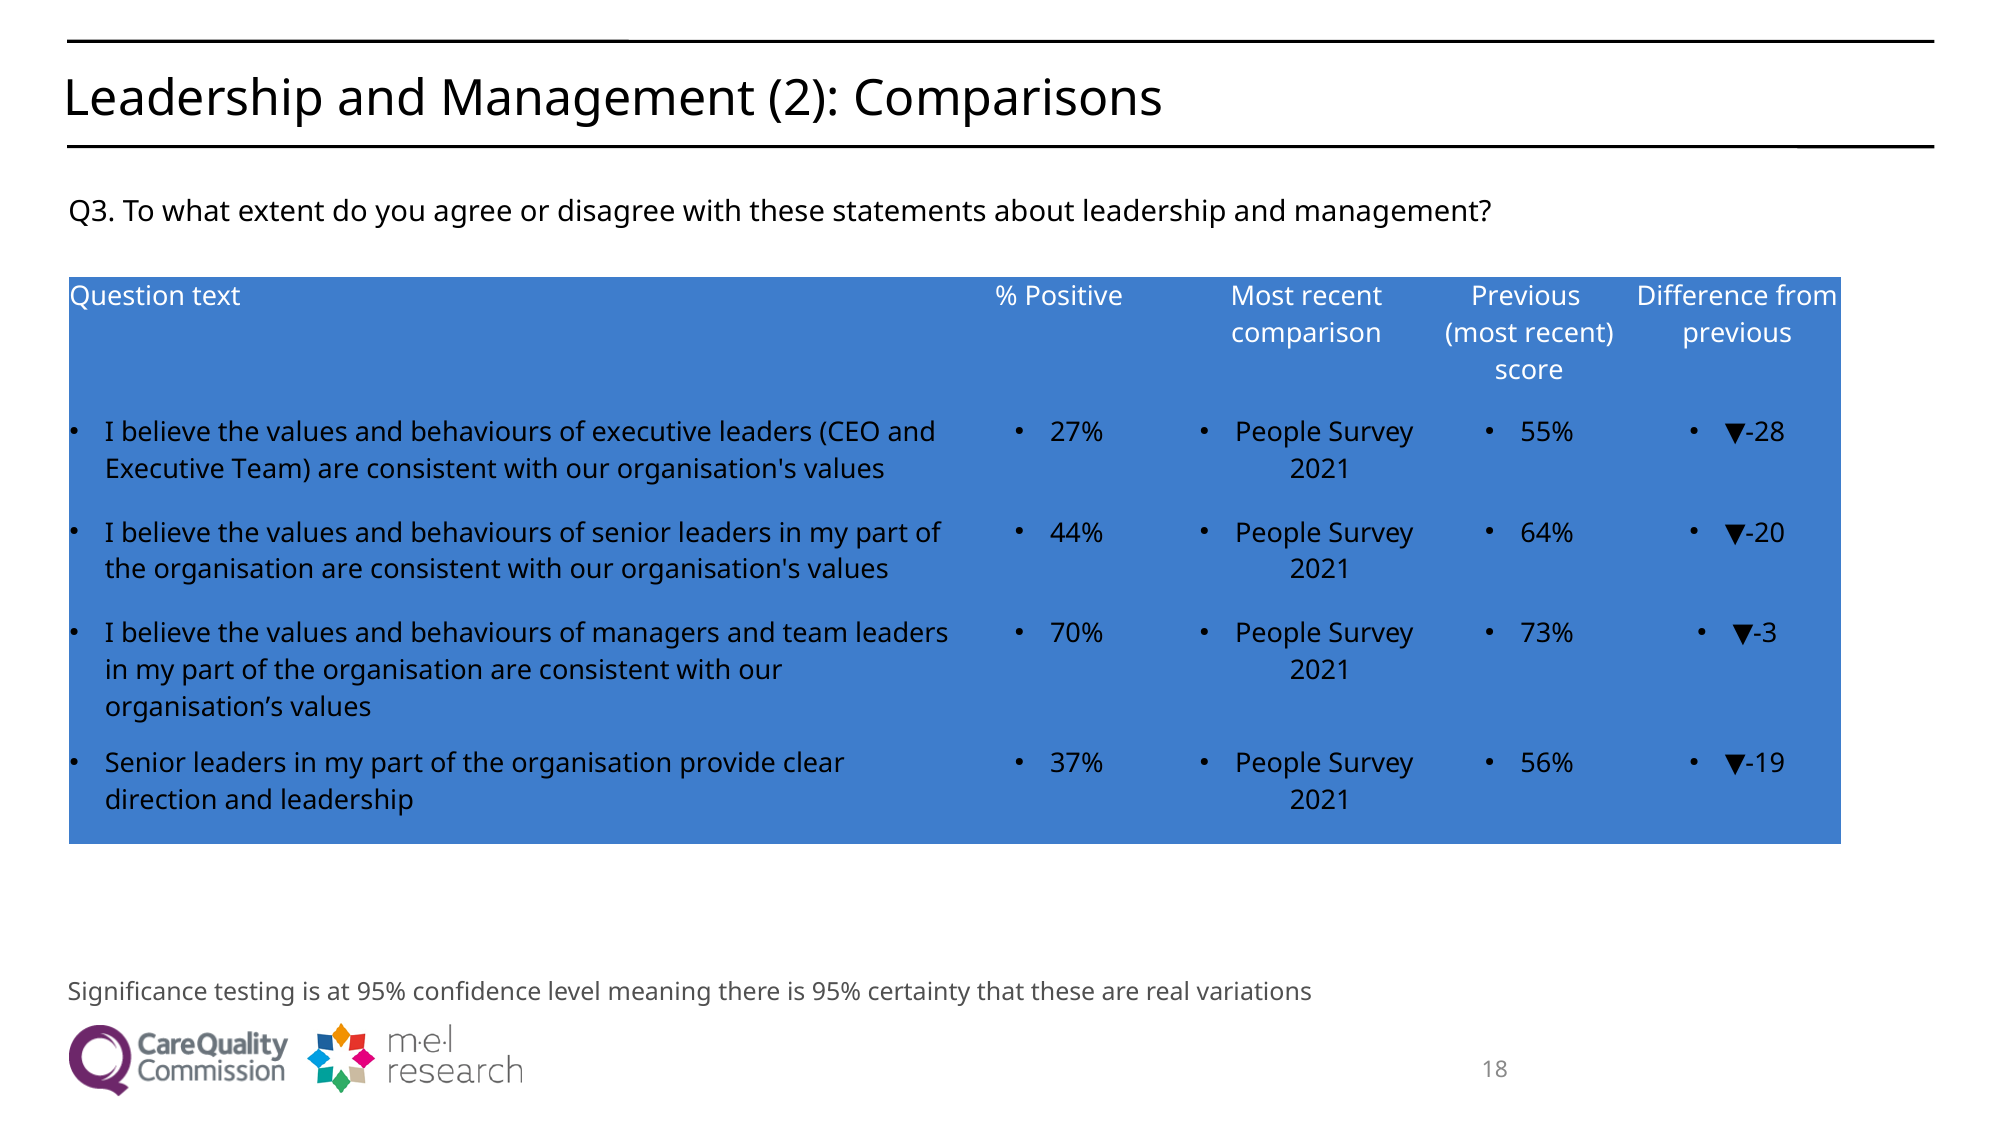

# Leadership and Management (2): Comparisons
Q3. To what extent do you agree or disagree with these statements about leadership and management?
| Question text | % Positive | | Most recent comparison | Previous (most recent) score | Difference from previous |
| --- | --- | --- | --- | --- | --- |
| I believe the values and behaviours of executive leaders (CEO and Executive Team) are consistent with our organisation's values | 27% | | People Survey 2021 | 55% | ▼-28 |
| I believe the values and behaviours of senior leaders in my part of the organisation are consistent with our organisation's values | 44% | | People Survey 2021 | 64% | ▼-20 |
| I believe the values and behaviours of managers and team leaders in my part of the organisation are consistent with our organisation’s values | 70% | | People Survey 2021 | 73% | ▼-3 |
| Senior leaders in my part of the organisation provide clear direction and leadership | 37% | | People Survey 2021 | 56% | ▼-19 |
Significance testing is at 95% confidence level meaning there is 95% certainty that these are real variations
16